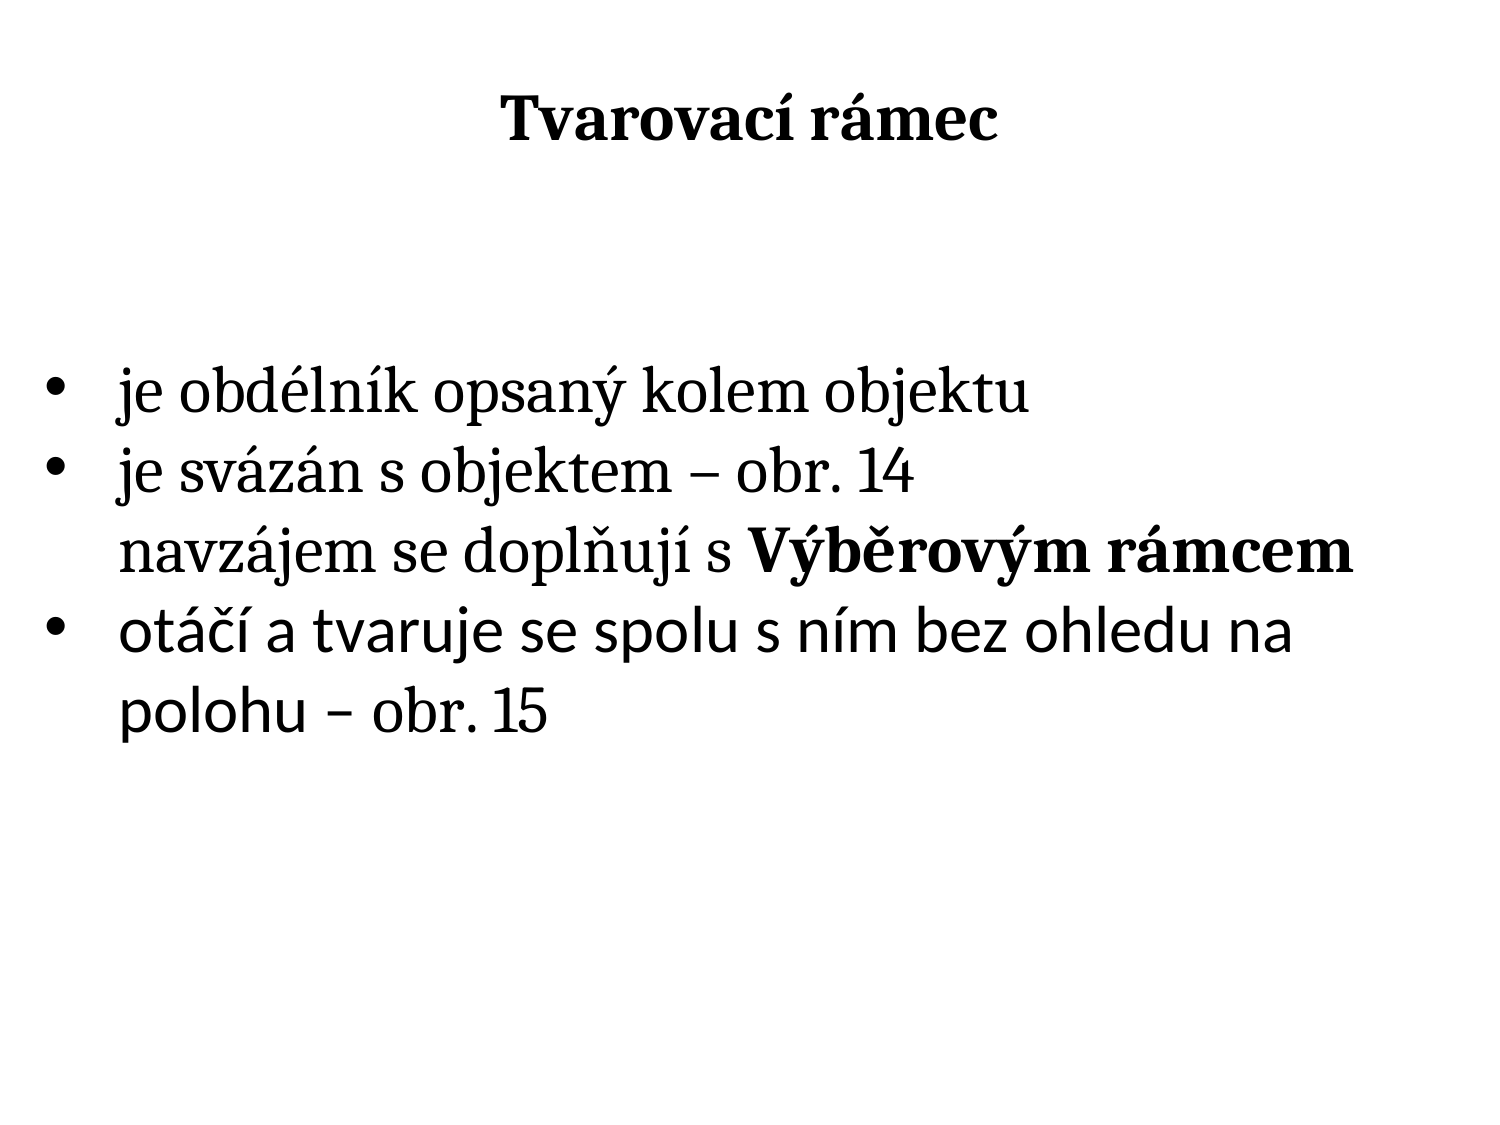

Tvarovací rámec
je obdélník opsaný kolem objektu
je svázán s objektem – obr. 14
	navzájem se doplňují s Výběrovým rámcem
otáčí a tvaruje se spolu s ním bez ohledu na polohu – obr. 15